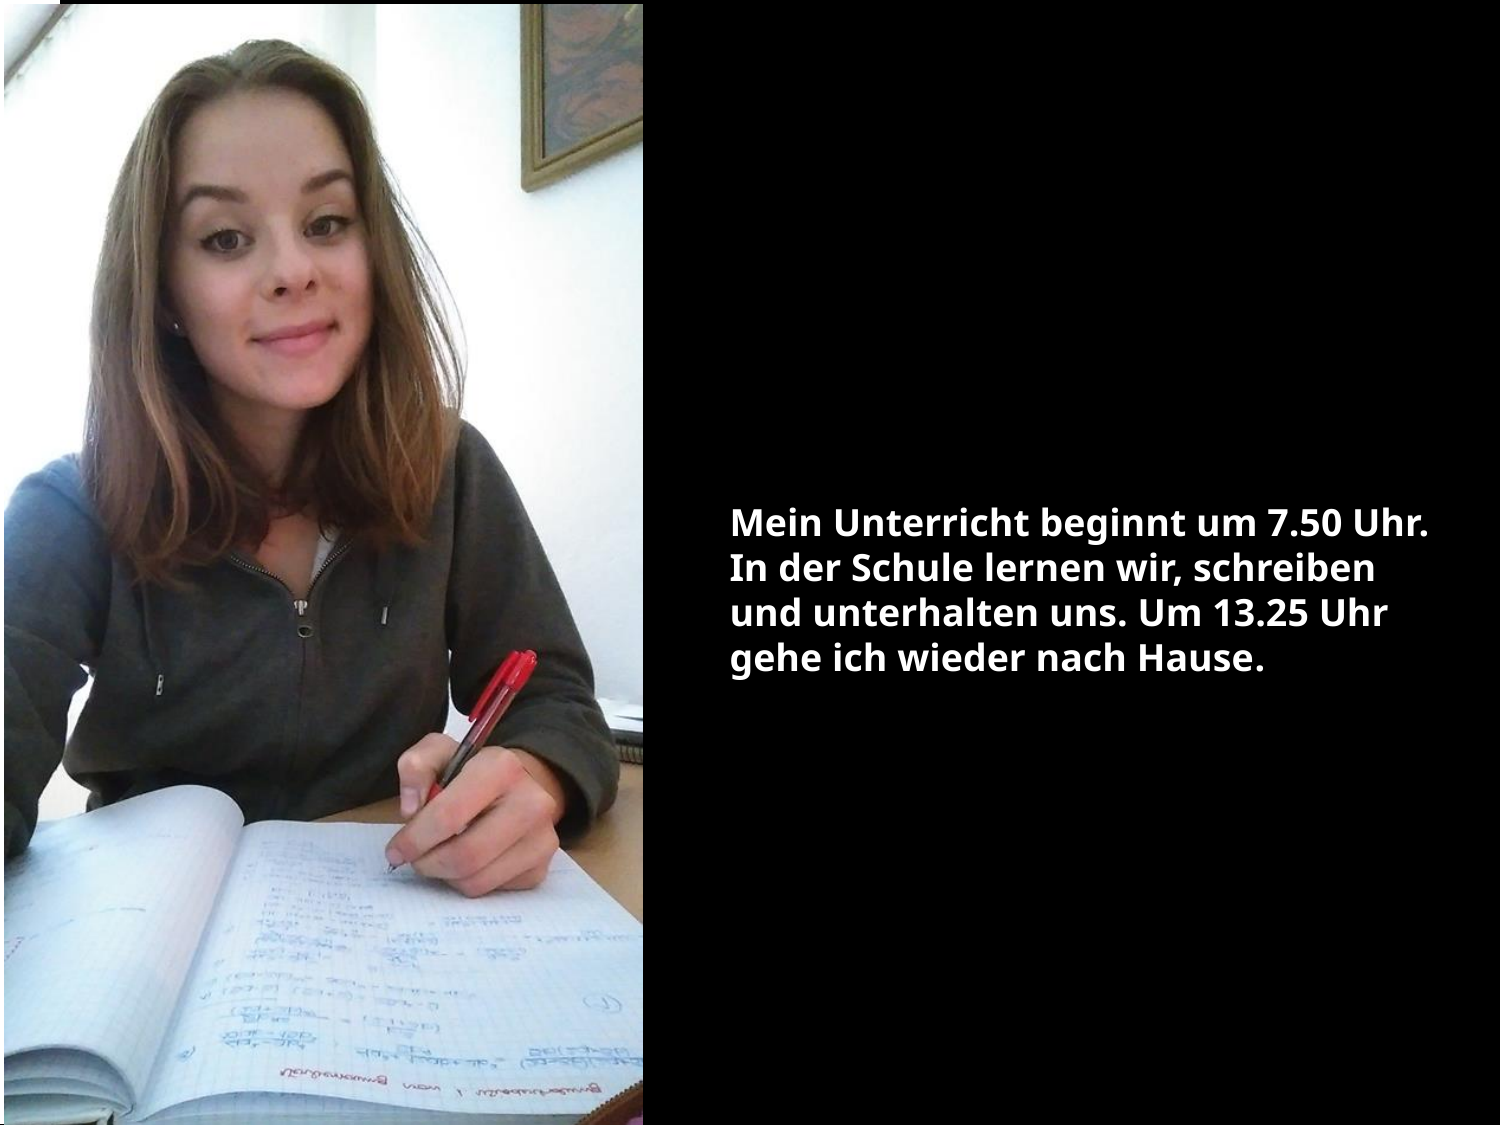

#
Mein Unterricht beginnt um 7.50 Uhr. In der Schule lernen wir, schreiben und unterhalten uns. Um 13.25 Uhr gehe ich wieder nach Hause.